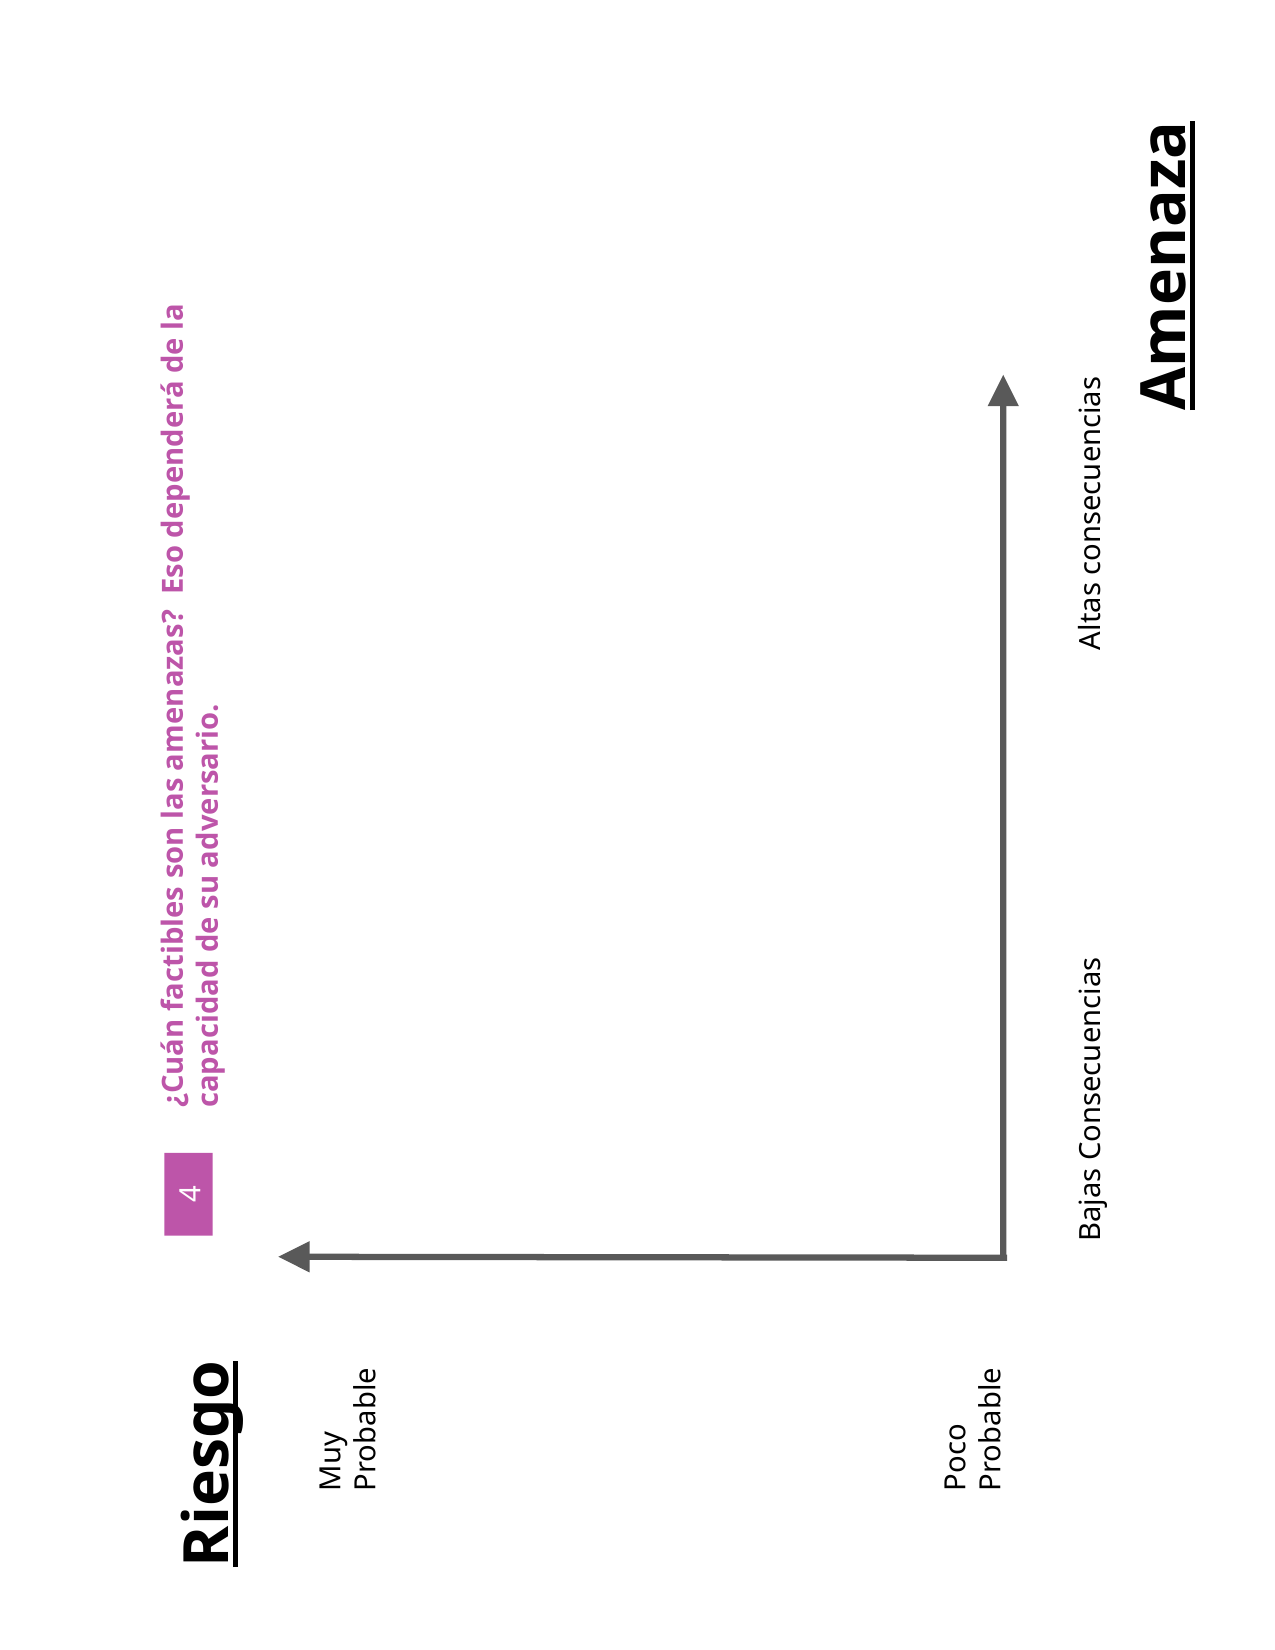

Amenaza
¿Cuán factibles son las amenazas? Eso dependerá de la capacidad de su adversario.
Bajas Consecuencias Altas consecuencias
4
Muy
Probable
Poco
Probable
Riesgo